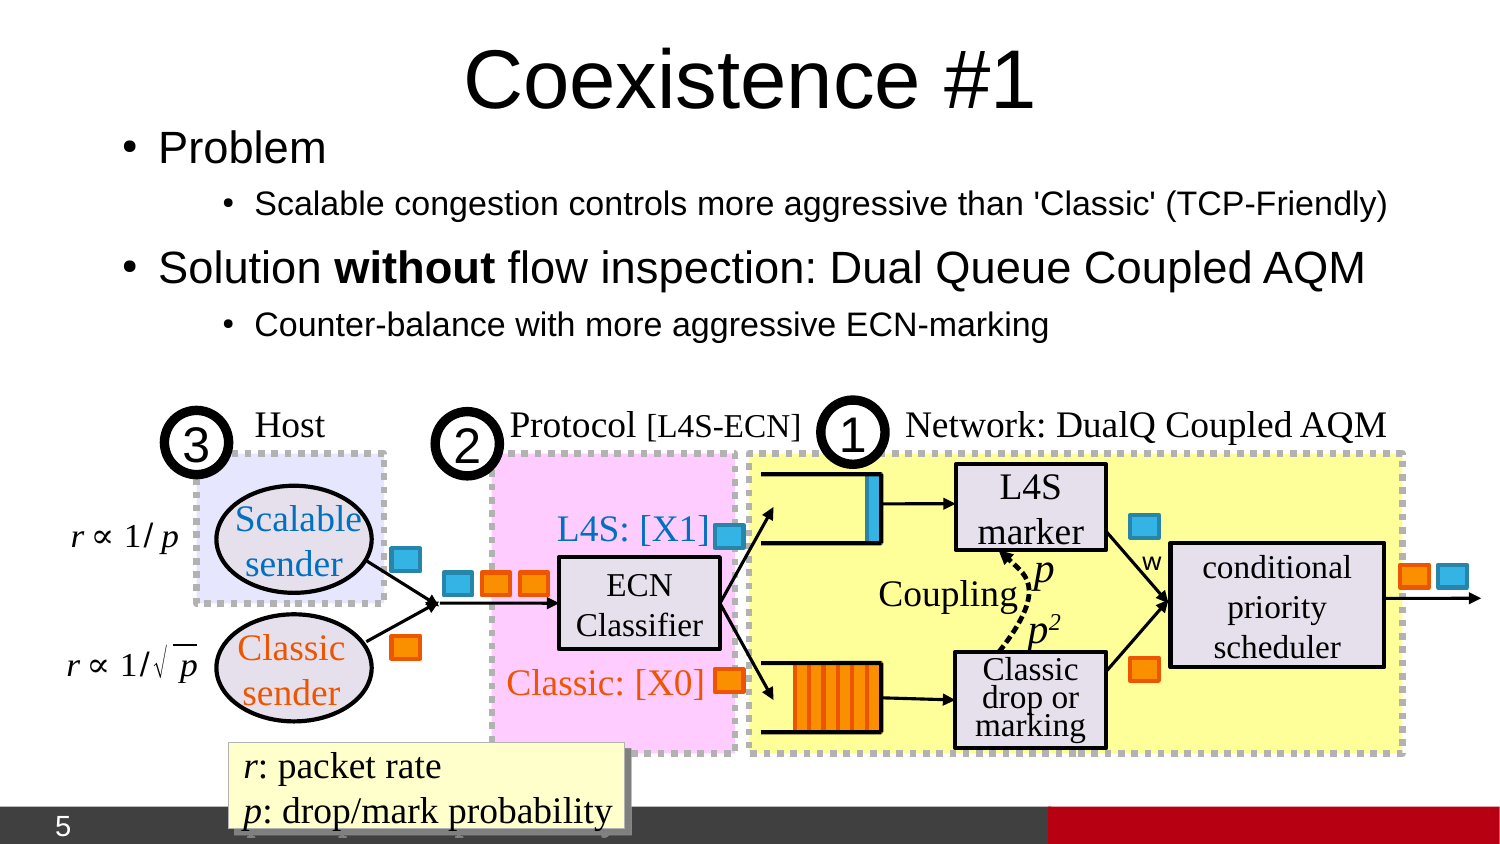

#
Coexistence #1
Problem
Scalable congestion controls more aggressive than 'Classic' (TCP-Friendly)
Solution without flow inspection: Dual Queue Coupled AQM
Counter-balance with more aggressive ECN-marking
Host
Protocol [L4S-ECN]
Network: DualQ Coupled AQM
1
3
2
L4S marker
 Scalable
sender
 L4S: [X1]
w
p
conditional priority scheduler
ECN
Classifier
Coupling
p2
Classic
sender
Classic: [X0]
Classic drop or marking
r: packet rate
p: drop/mark probability
5